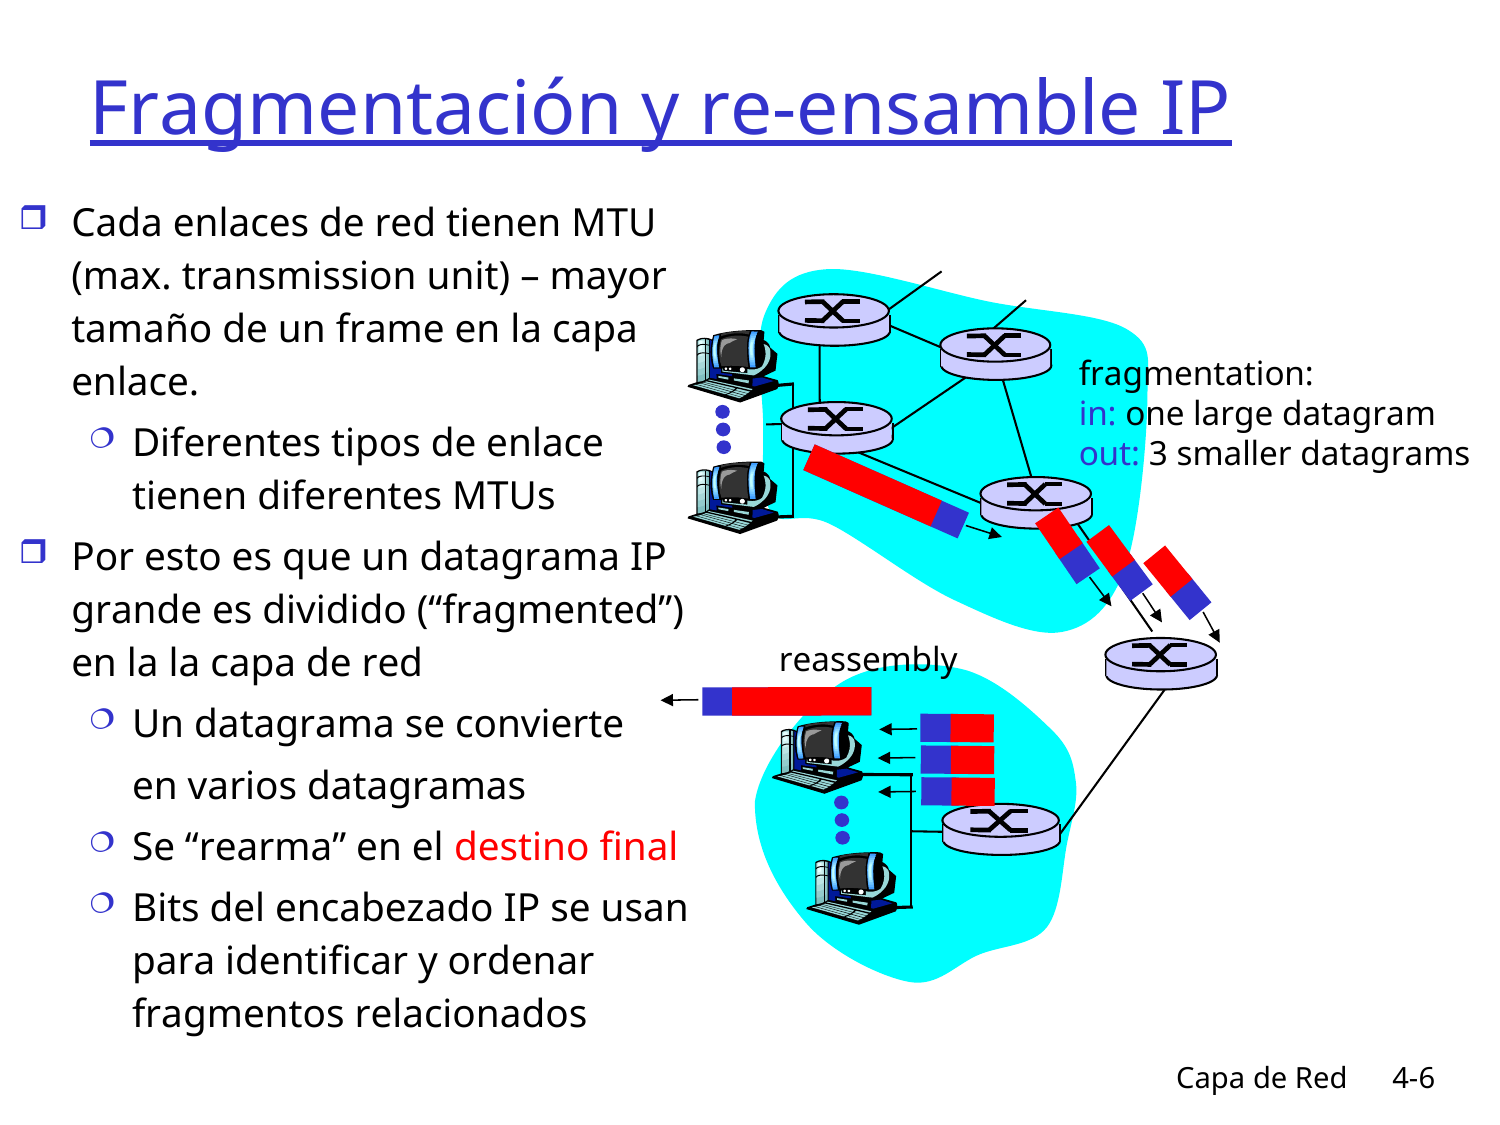

# Fragmentación y re-ensamble IP
Cada enlaces de red tienen MTU (max. transmission unit) – mayor tamaño de un frame en la capa enlace.
Diferentes tipos de enlace tienen diferentes MTUs
Por esto es que un datagrama IP grande es dividido (“fragmented”) en la la capa de red
Un datagrama se convierte
en varios datagramas
Se “rearma” en el destino final
Bits del encabezado IP se usan para identificar y ordenar fragmentos relacionados
fragmentation:
in: one large datagram
out: 3 smaller datagrams
reassembly
6